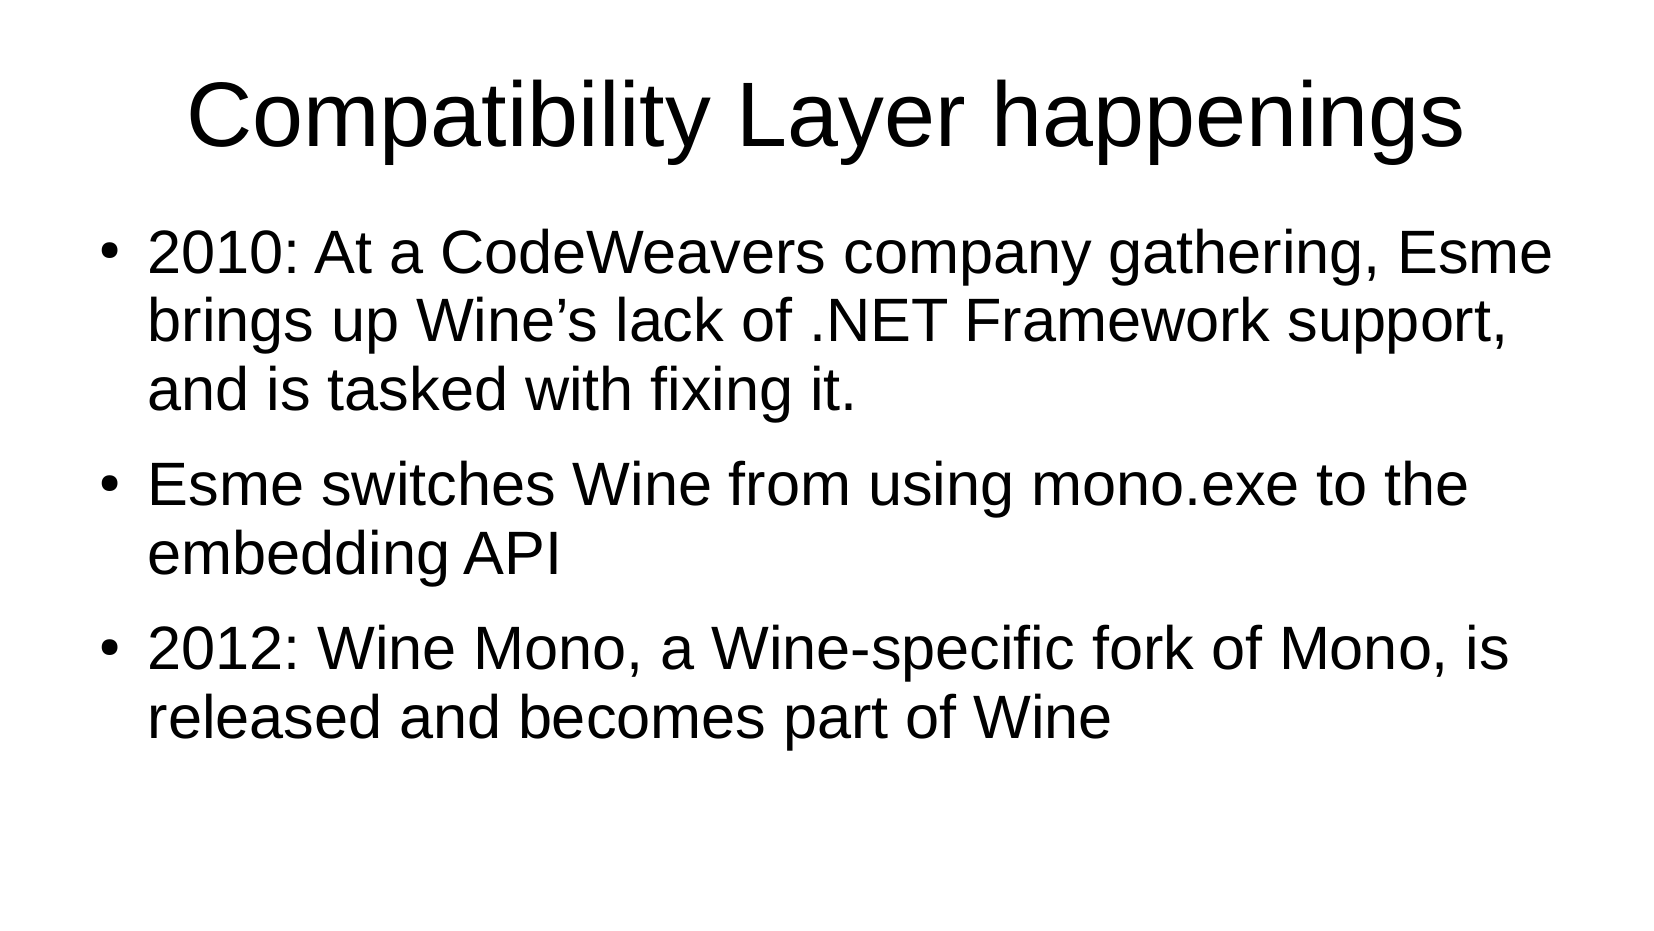

# Compatibility Layer happenings
2010: At a CodeWeavers company gathering, Esme brings up Wine’s lack of .NET Framework support, and is tasked with fixing it.
Esme switches Wine from using mono.exe to the embedding API
2012: Wine Mono, a Wine-specific fork of Mono, is released and becomes part of Wine